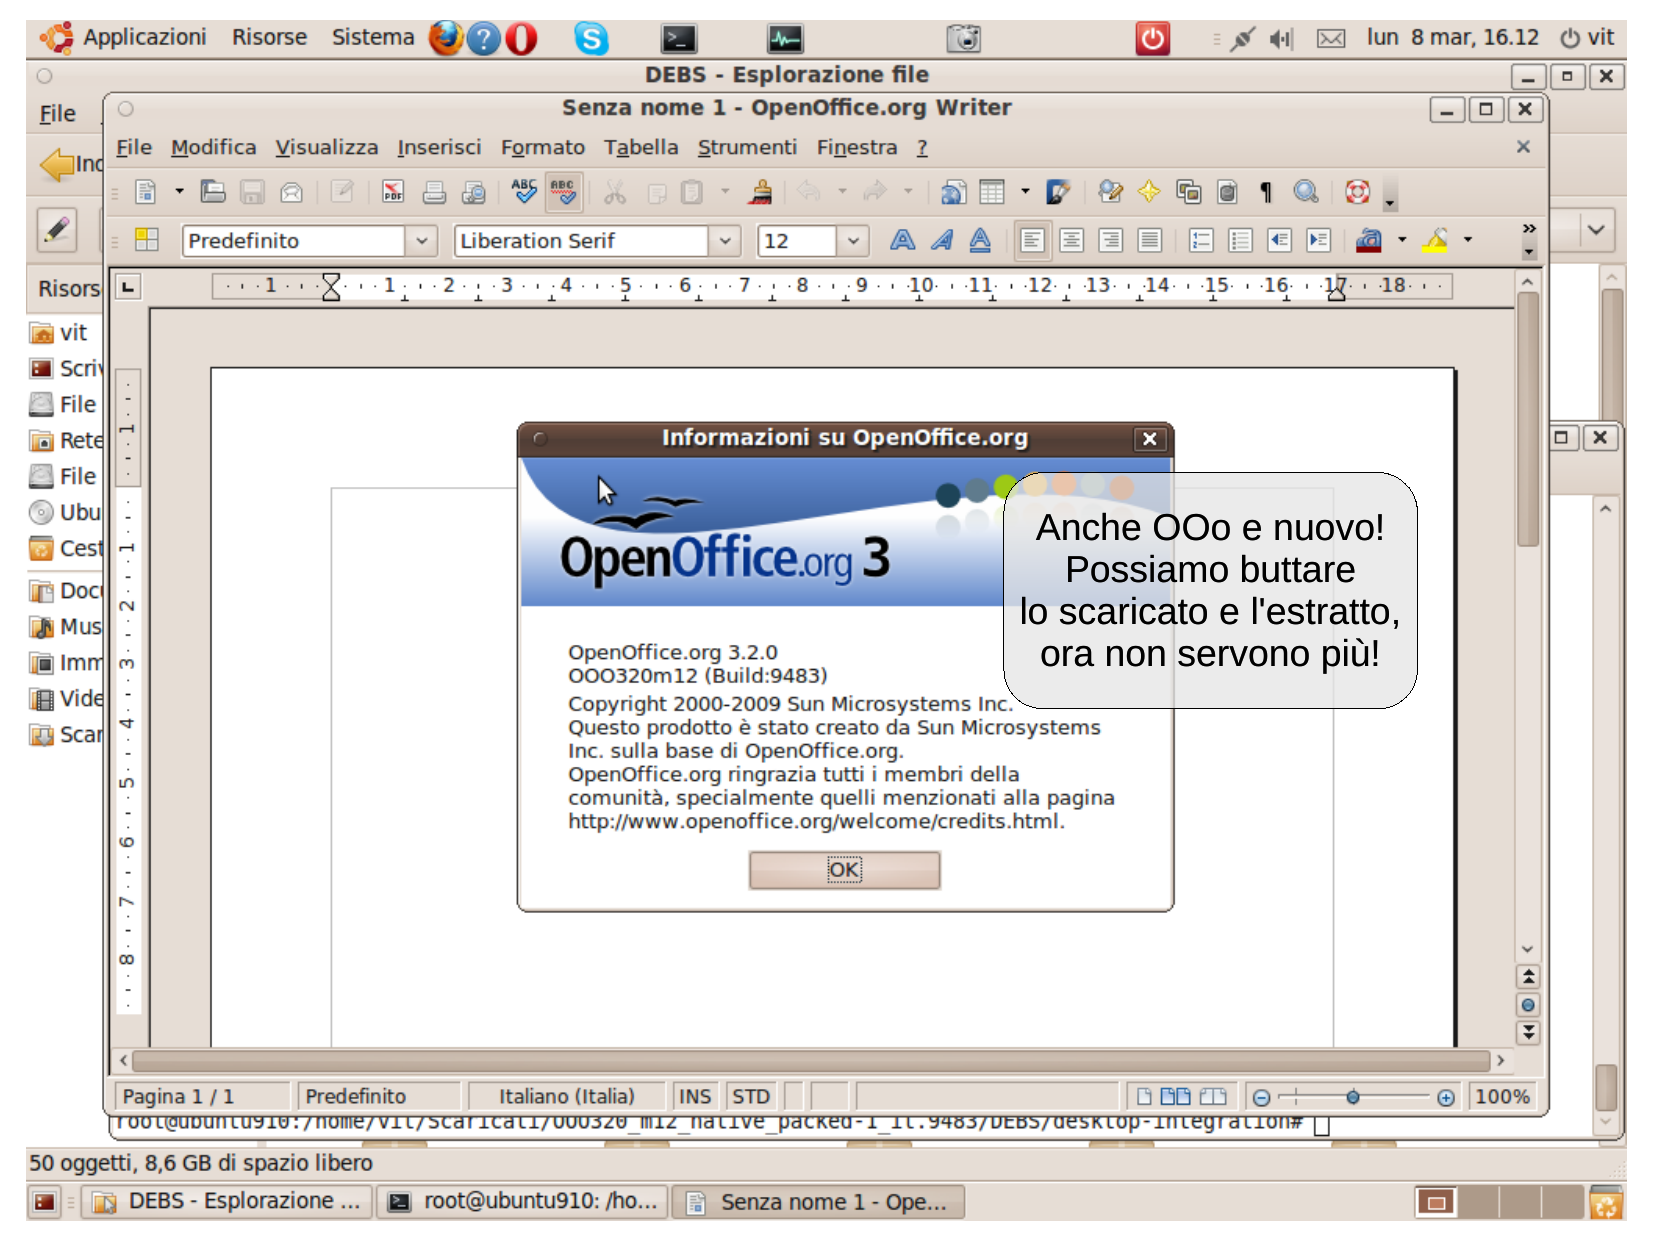

Anche OOo e nuovo!
Possiamo buttare
lo scaricato e l'estratto,
ora non servono più!
Anche OOo e nuovo!
Possiamo buttare
lo scaricato e l'estratto,
ora non servono più!